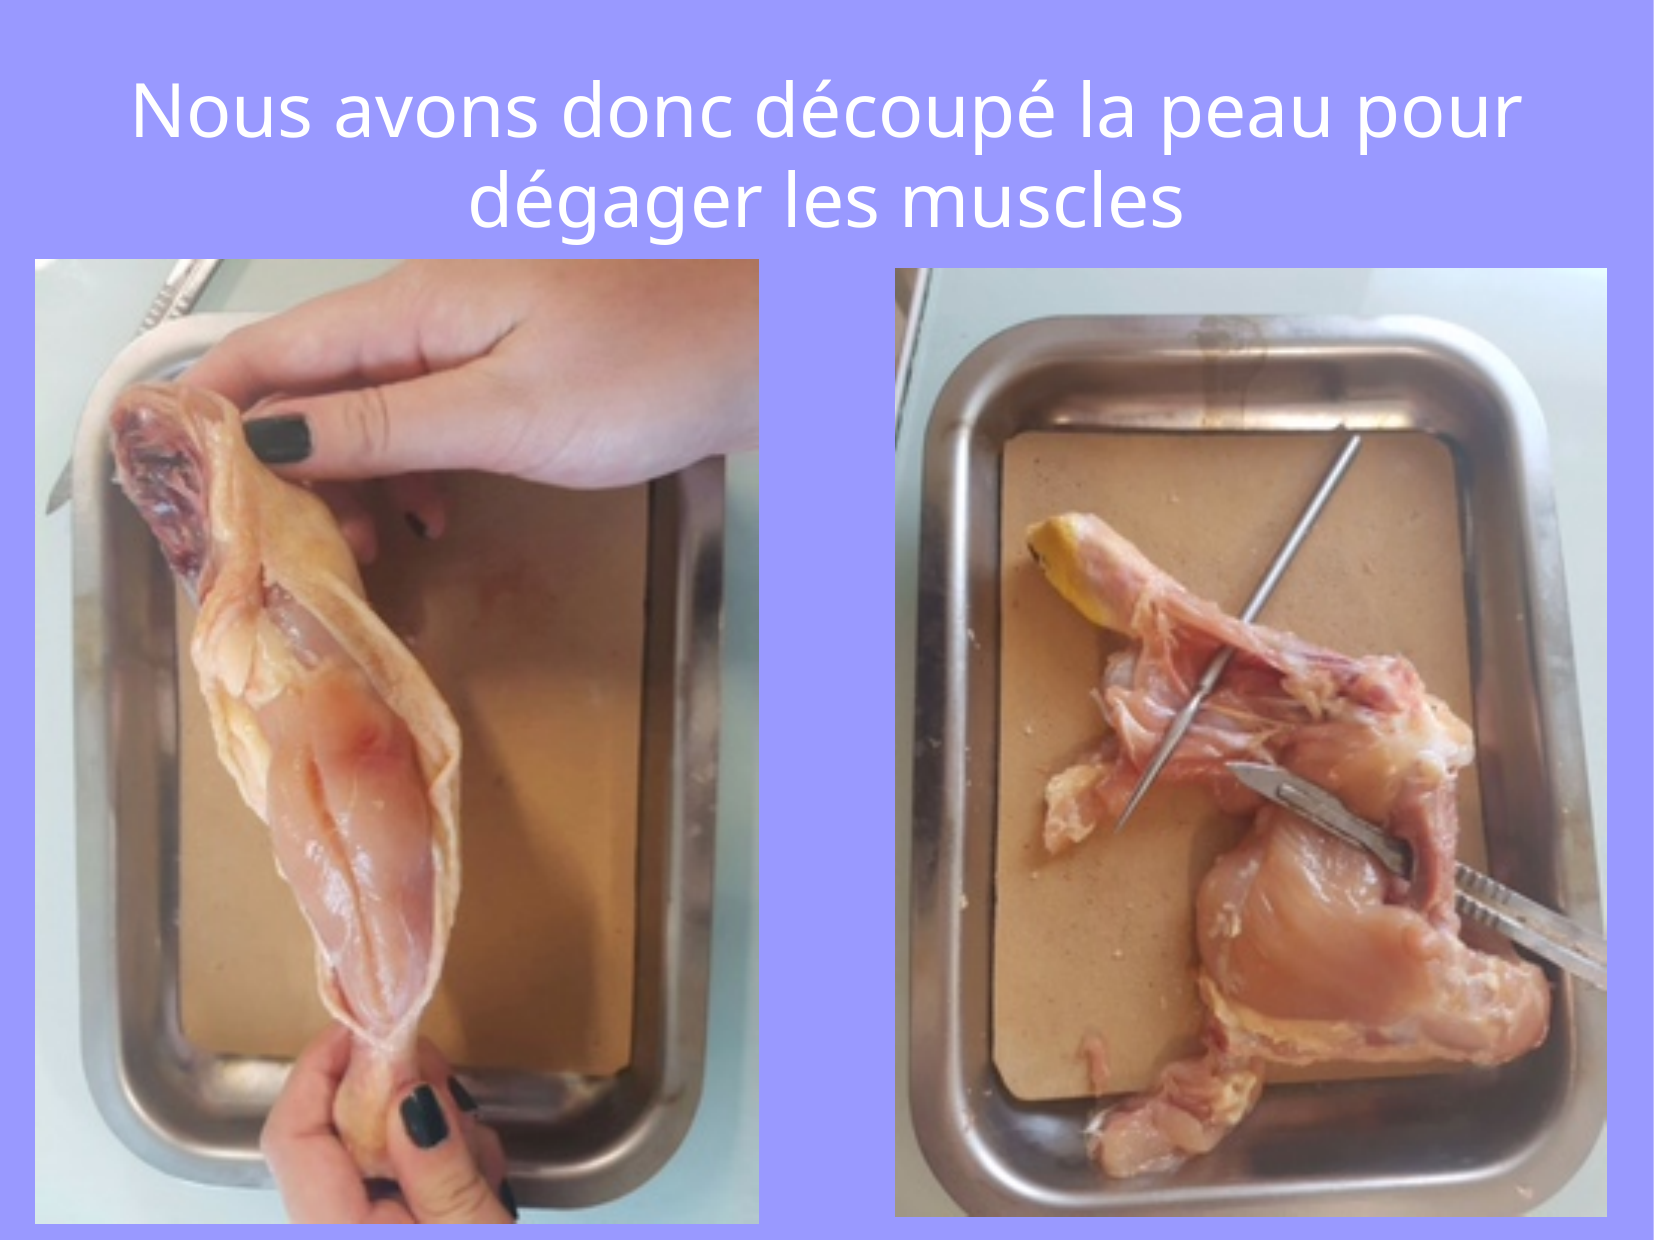

# Nous avons donc découpé la peau pour dégager les muscles